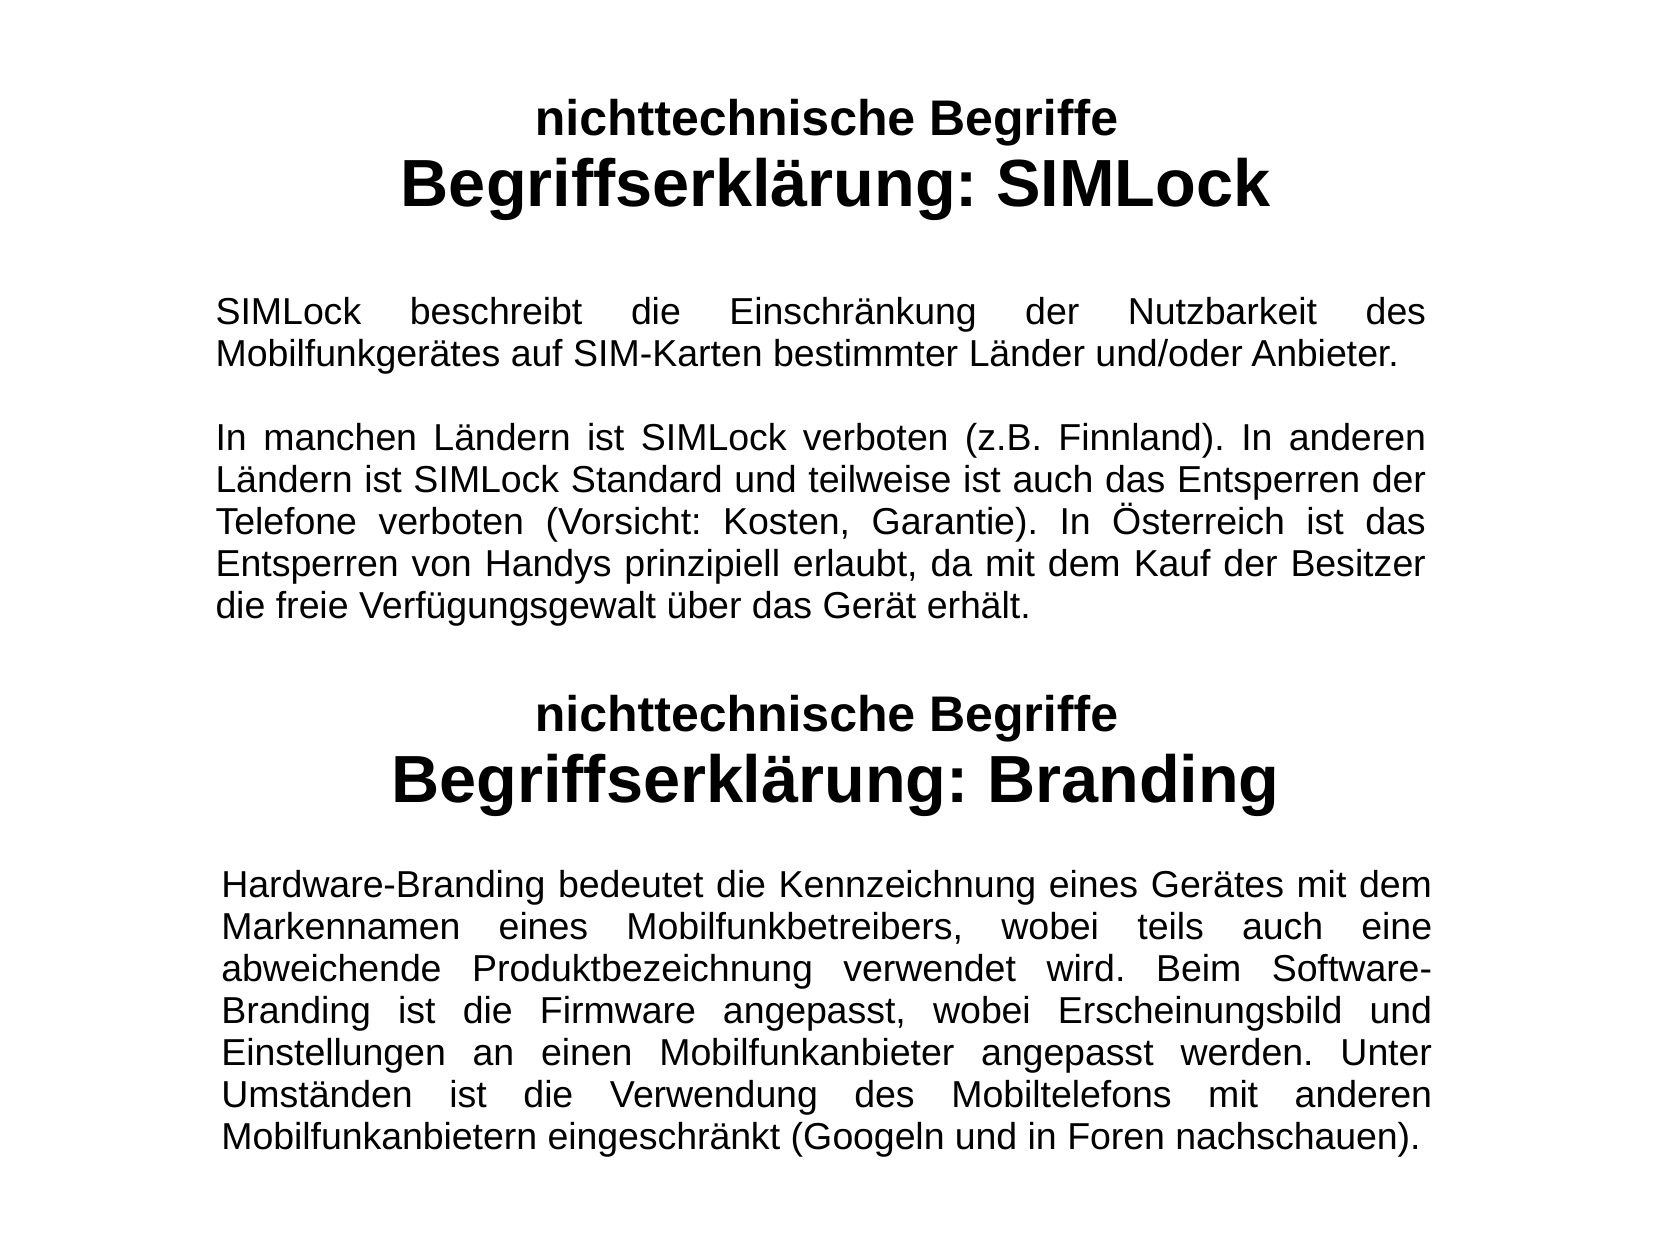

nichttechnische Begriffe
 Begriffserklärung: SIMLock
SIMLock beschreibt die Einschränkung der Nutzbarkeit des Mobilfunkgerätes auf SIM-Karten bestimmter Länder und/oder Anbieter.
In manchen Ländern ist SIMLock verboten (z.B. Finnland). In anderen Ländern ist SIMLock Standard und teilweise ist auch das Entsperren der Telefone verboten (Vorsicht: Kosten, Garantie). In Österreich ist das Entsperren von Handys prinzipiell erlaubt, da mit dem Kauf der Besitzer die freie Verfügungsgewalt über das Gerät erhält.
nichttechnische Begriffe
 Begriffserklärung: Branding
Hardware-Branding bedeutet die Kennzeichnung eines Gerätes mit dem Markennamen eines Mobilfunkbetreibers, wobei teils auch eine abweichende Produktbezeichnung verwendet wird. Beim Software-Branding ist die Firmware angepasst, wobei Erscheinungsbild und Einstellungen an einen Mobilfunkanbieter angepasst werden. Unter Umständen ist die Verwendung des Mobiltelefons mit anderen Mobilfunkanbietern eingeschränkt (Googeln und in Foren nachschauen).